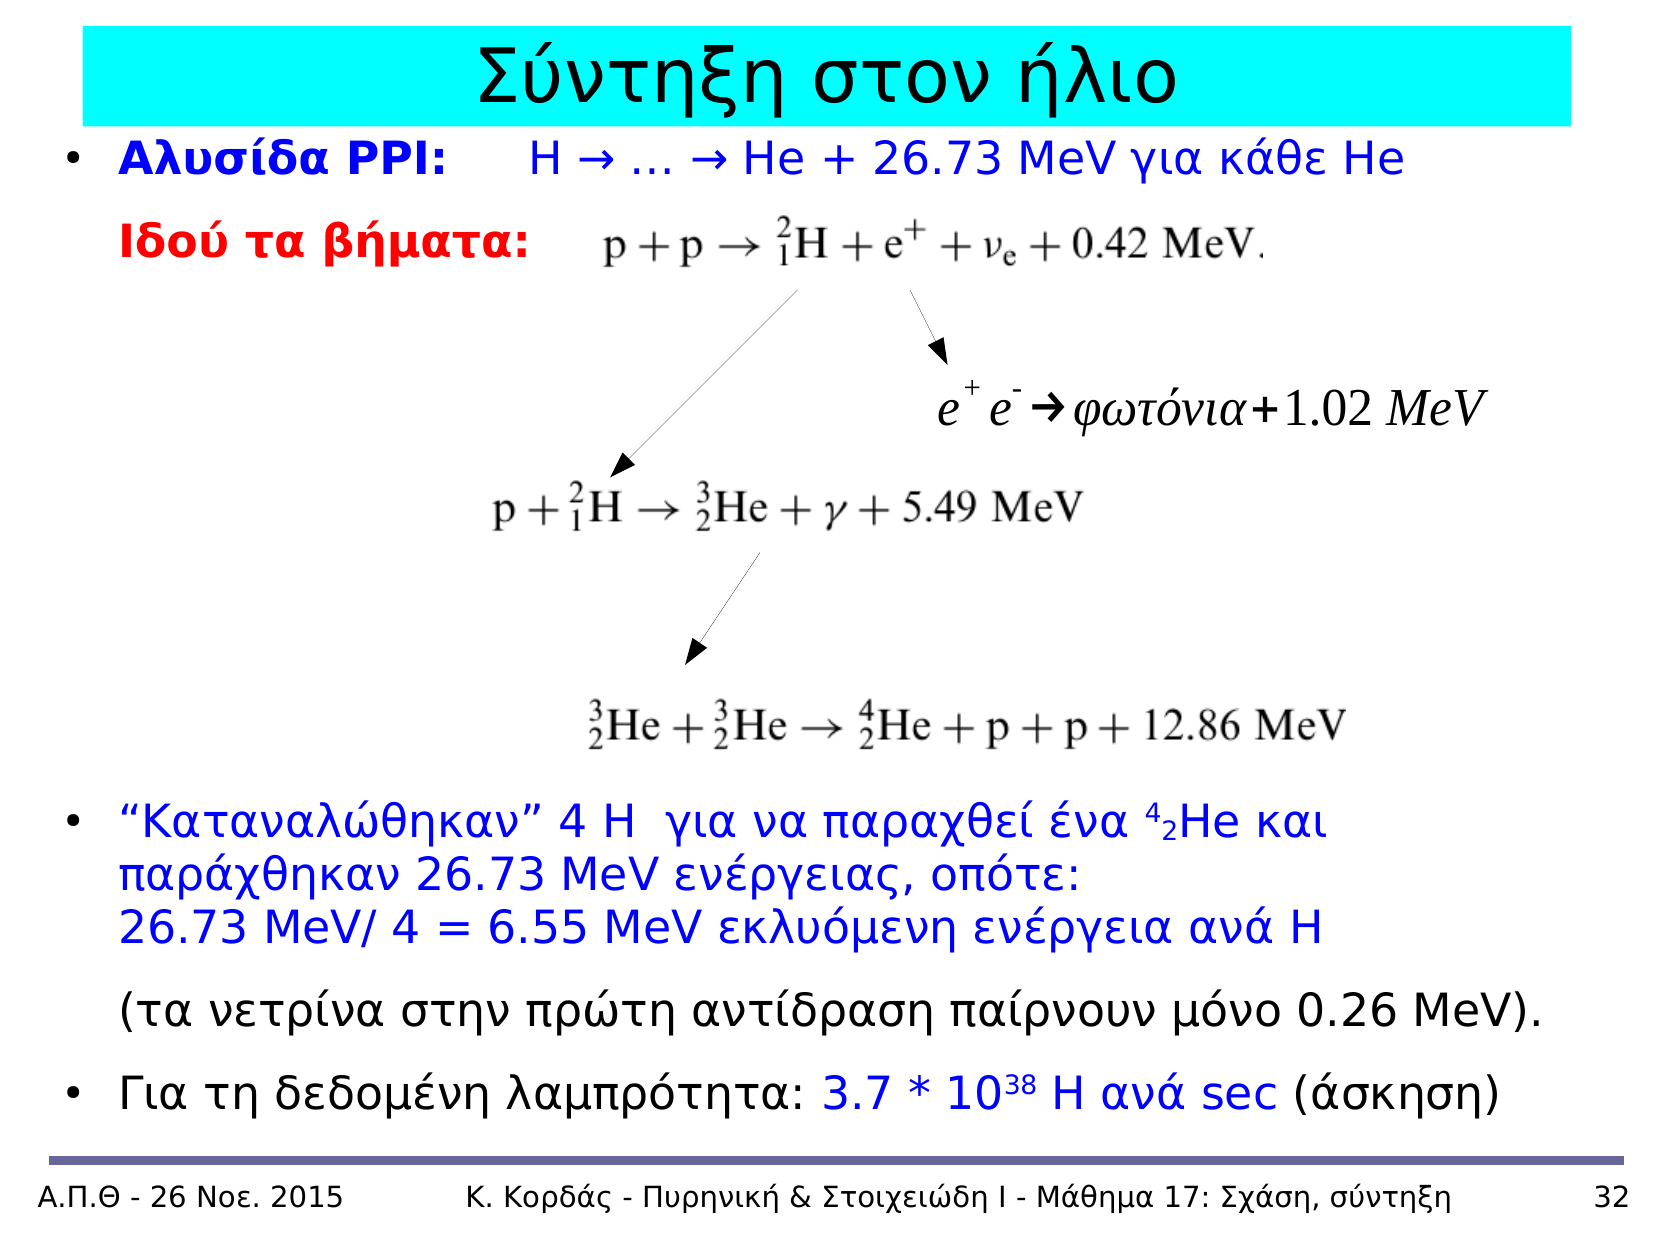

# Σύντηξη στον ήλιο
Αλυσίδα PPI: H → … → He + 26.73 MeV για κάθε He
Ιδού τα βήματα:
“Καταναλώθηκαν” 4 H για να παραχθεί ένα 42Ηe και παράχθηκαν 26.73 MeV ενέργειας, οπότε: 26.73 MeV/ 4 = 6.55 MeV εκλυόμενη ενέργεια ανά Η
(τα νετρίνα στην πρώτη αντίδραση παίρνουν μόνο 0.26 MeV).
Για τη δεδομένη λαμπρότητα: 3.7 * 1038 Η ανά sec (άσκηση)
Α.Π.Θ - 26 Νοε. 2015
Κ. Κορδάς - Πυρηνική & Στοιχειώδη Ι - Μάθημα 17: Σχάση, σύντηξη
32